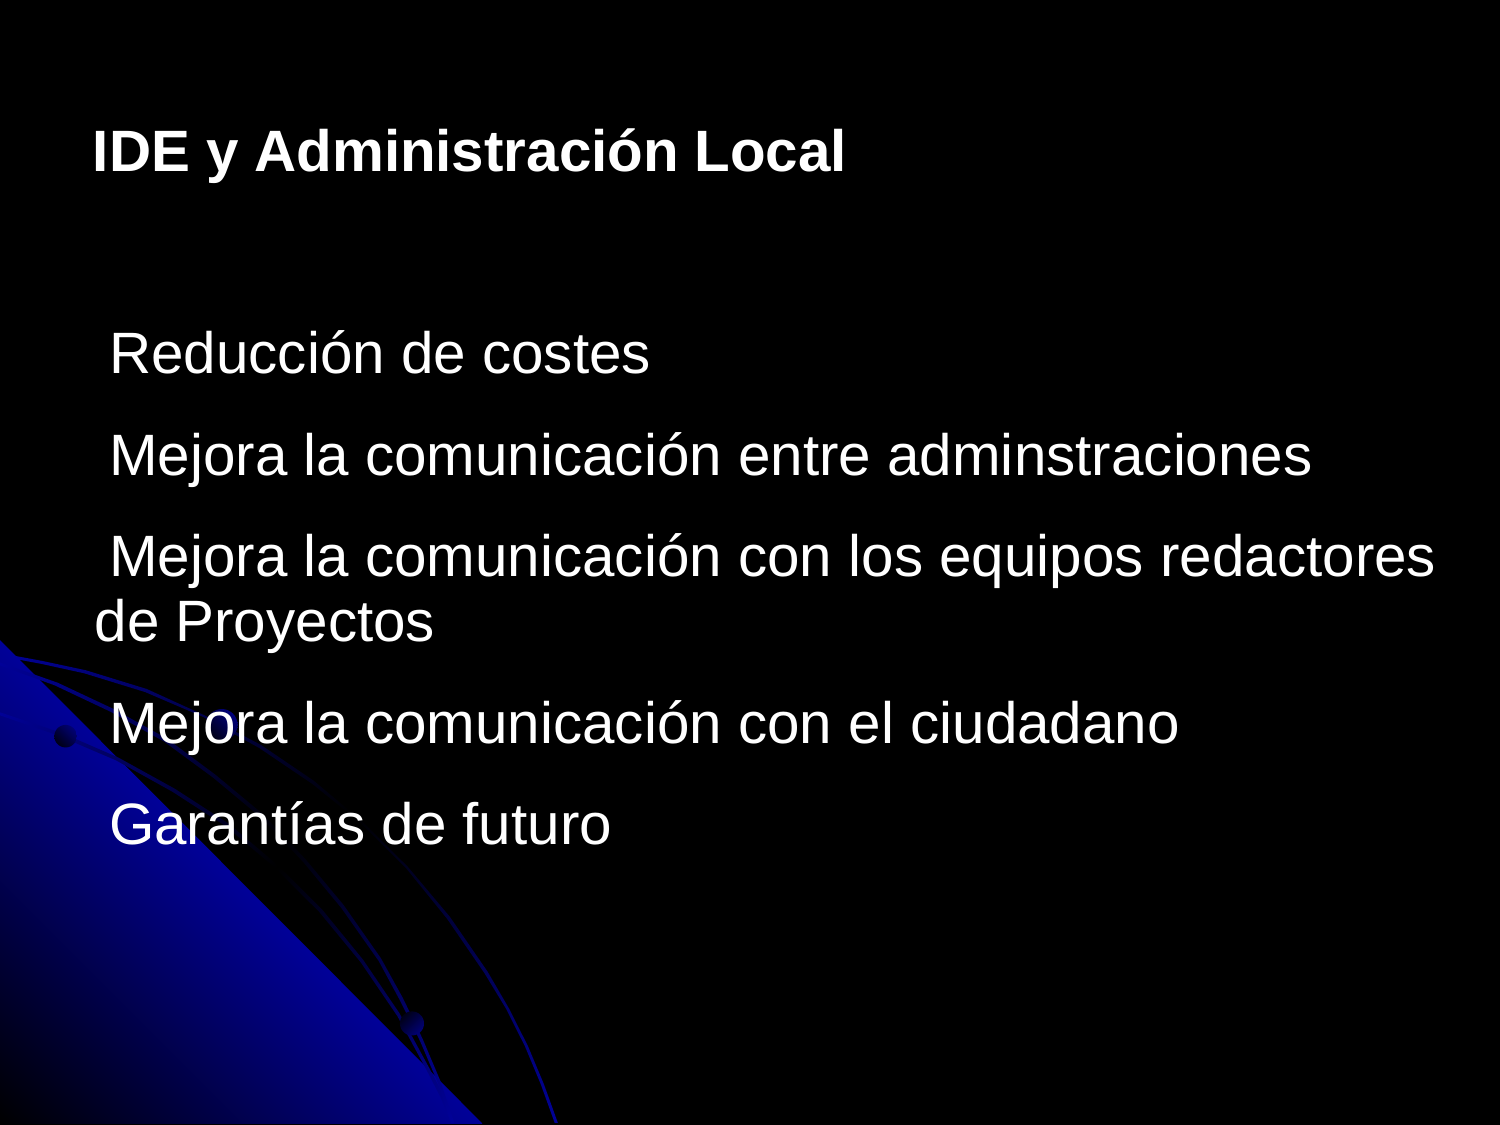

IDE y Administración Local
 Reducción de costes
 Mejora la comunicación entre adminstraciones
 Mejora la comunicación con los equipos redactores de Proyectos
 Mejora la comunicación con el ciudadano
 Garantías de futuro